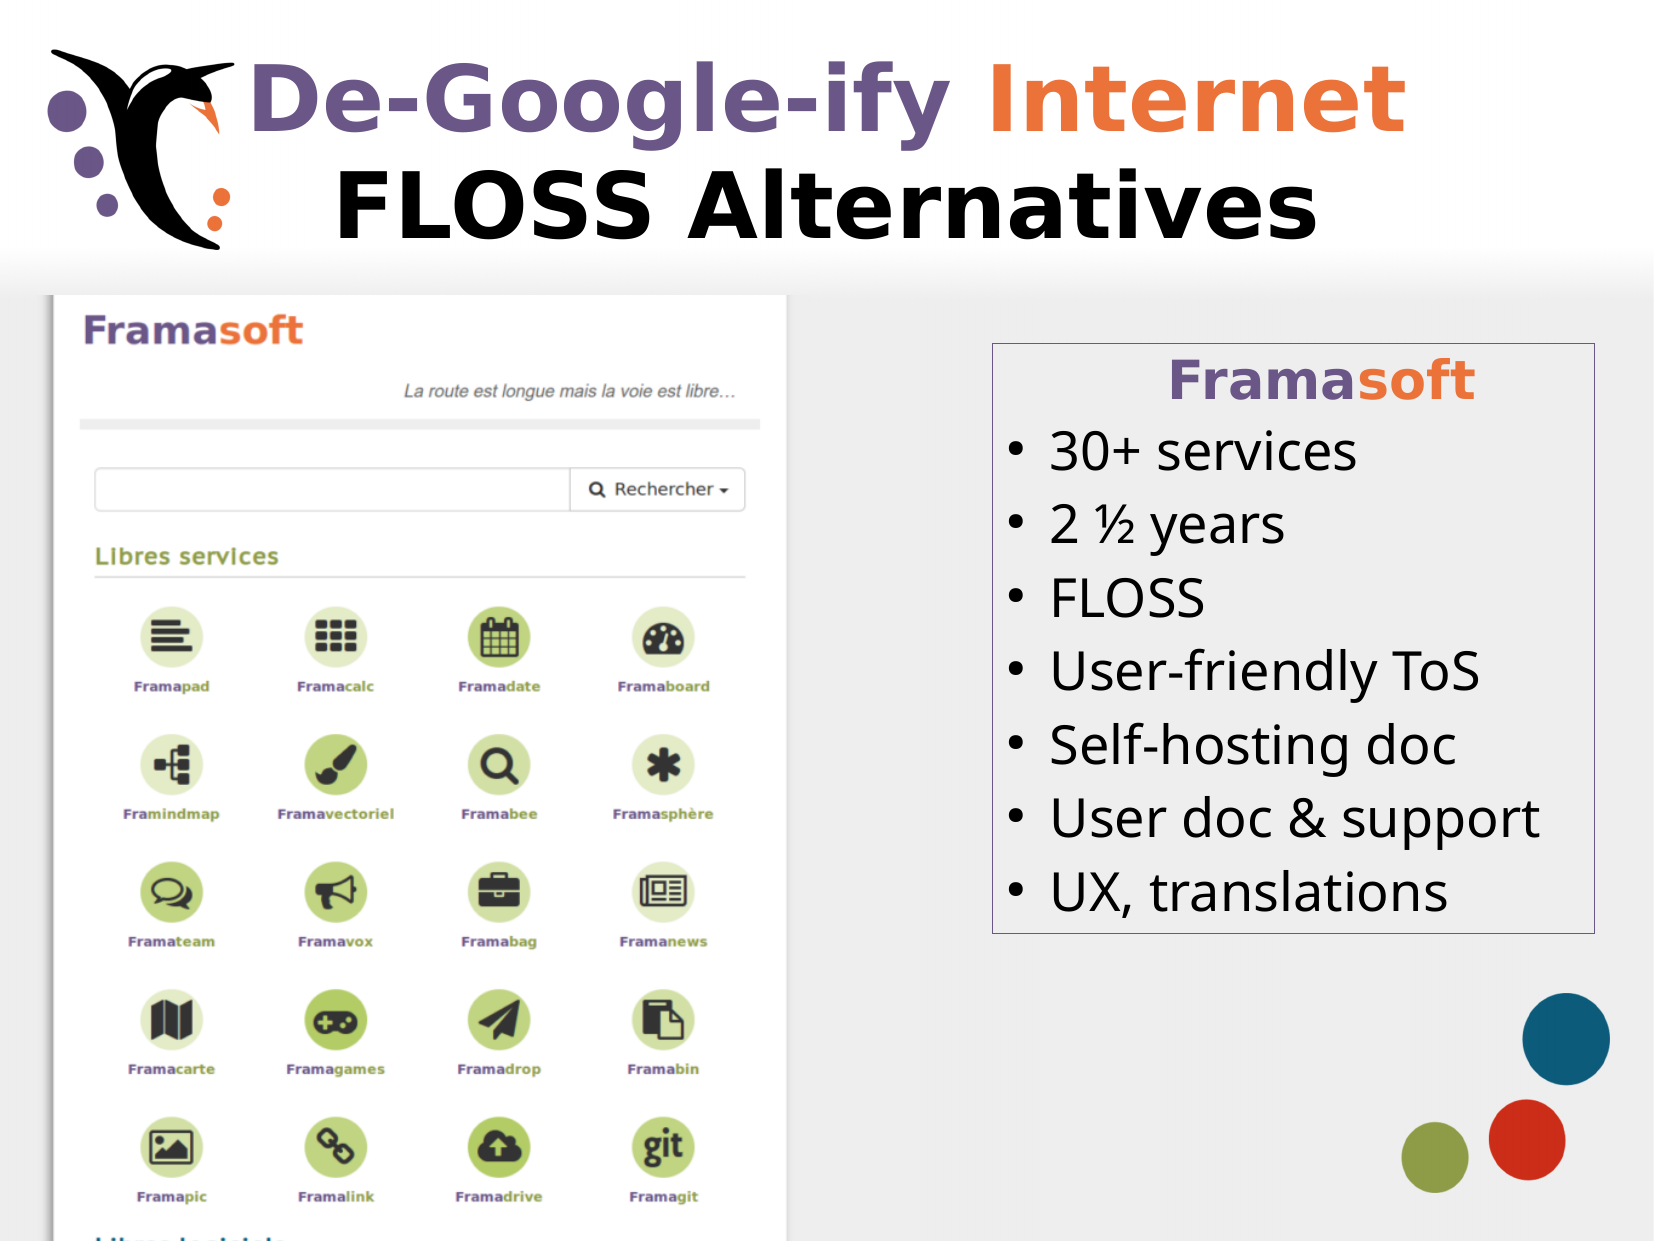

# De-Google-ify Internet FLOSS Alternatives
Framasoft
30+ services
2 ½ years
FLOSS
User-friendly ToS
Self-hosting doc
User doc & support
UX, translations